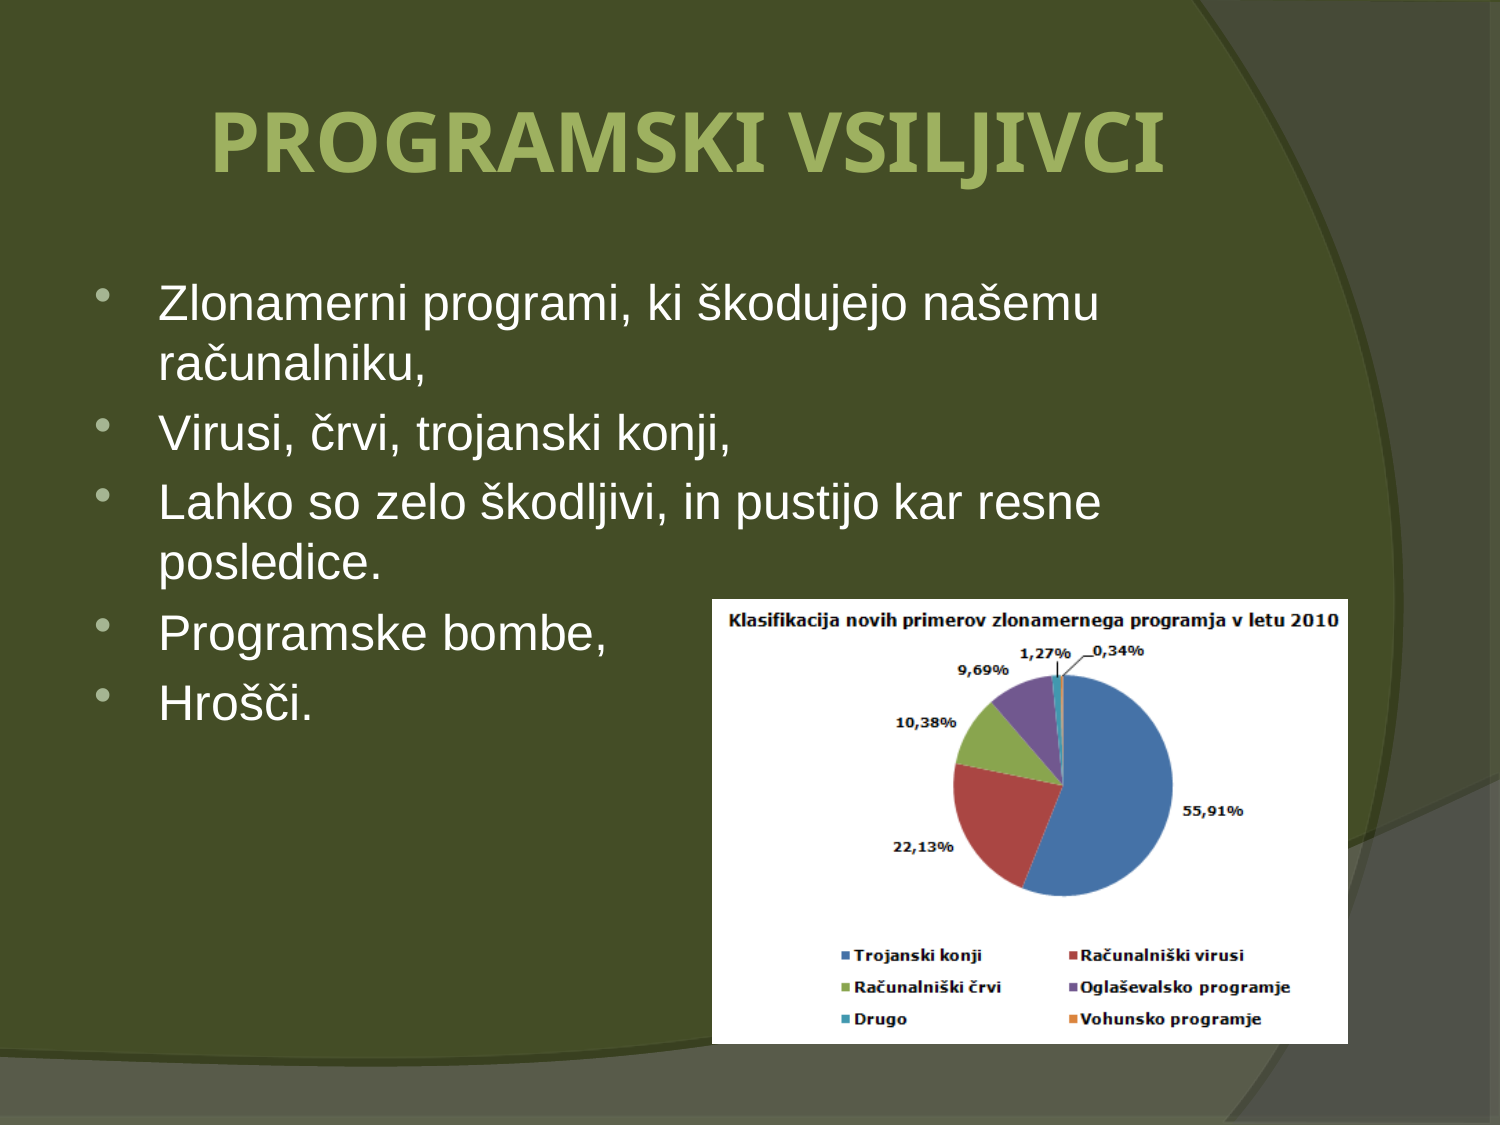

# PROGRAMSKI VSILJIVCI
Zlonamerni programi, ki škodujejo našemu računalniku,
Virusi, črvi, trojanski konji,
Lahko so zelo škodljivi, in pustijo kar resne posledice.
Programske bombe,
Hrošči.